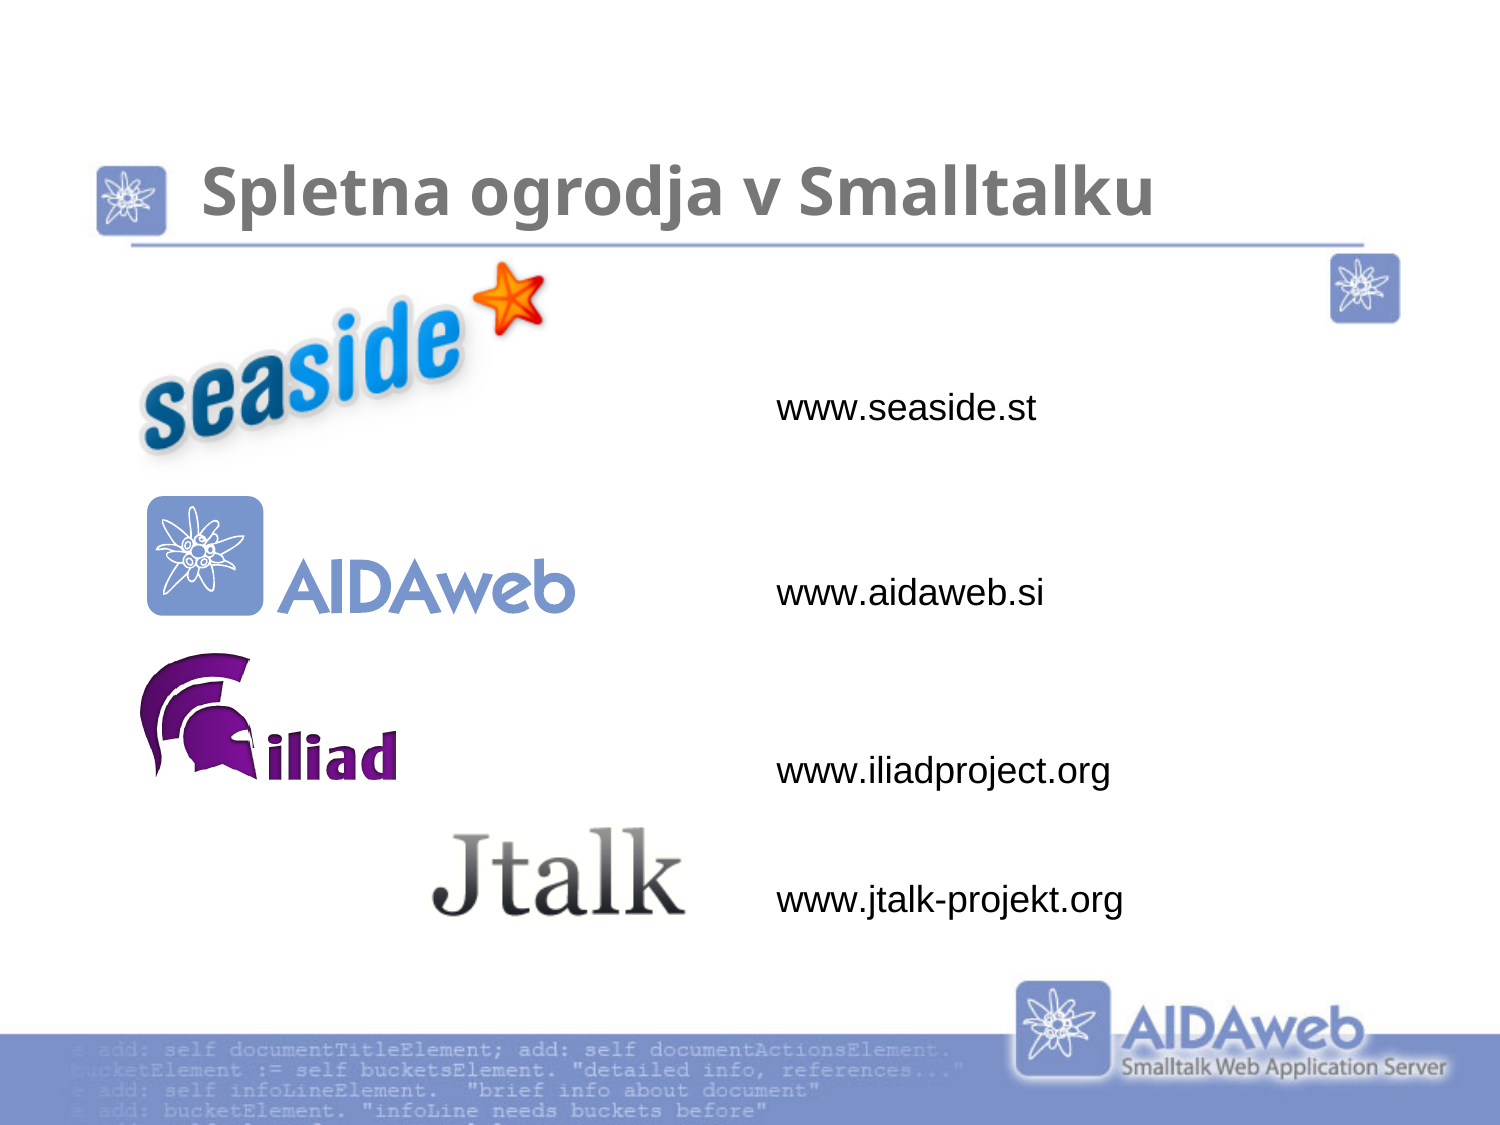

# Spletna ogrodja v Smalltalku
www.seaside.st
www.aidaweb.si
www.iliadproject.org
www.jtalk-projekt.org